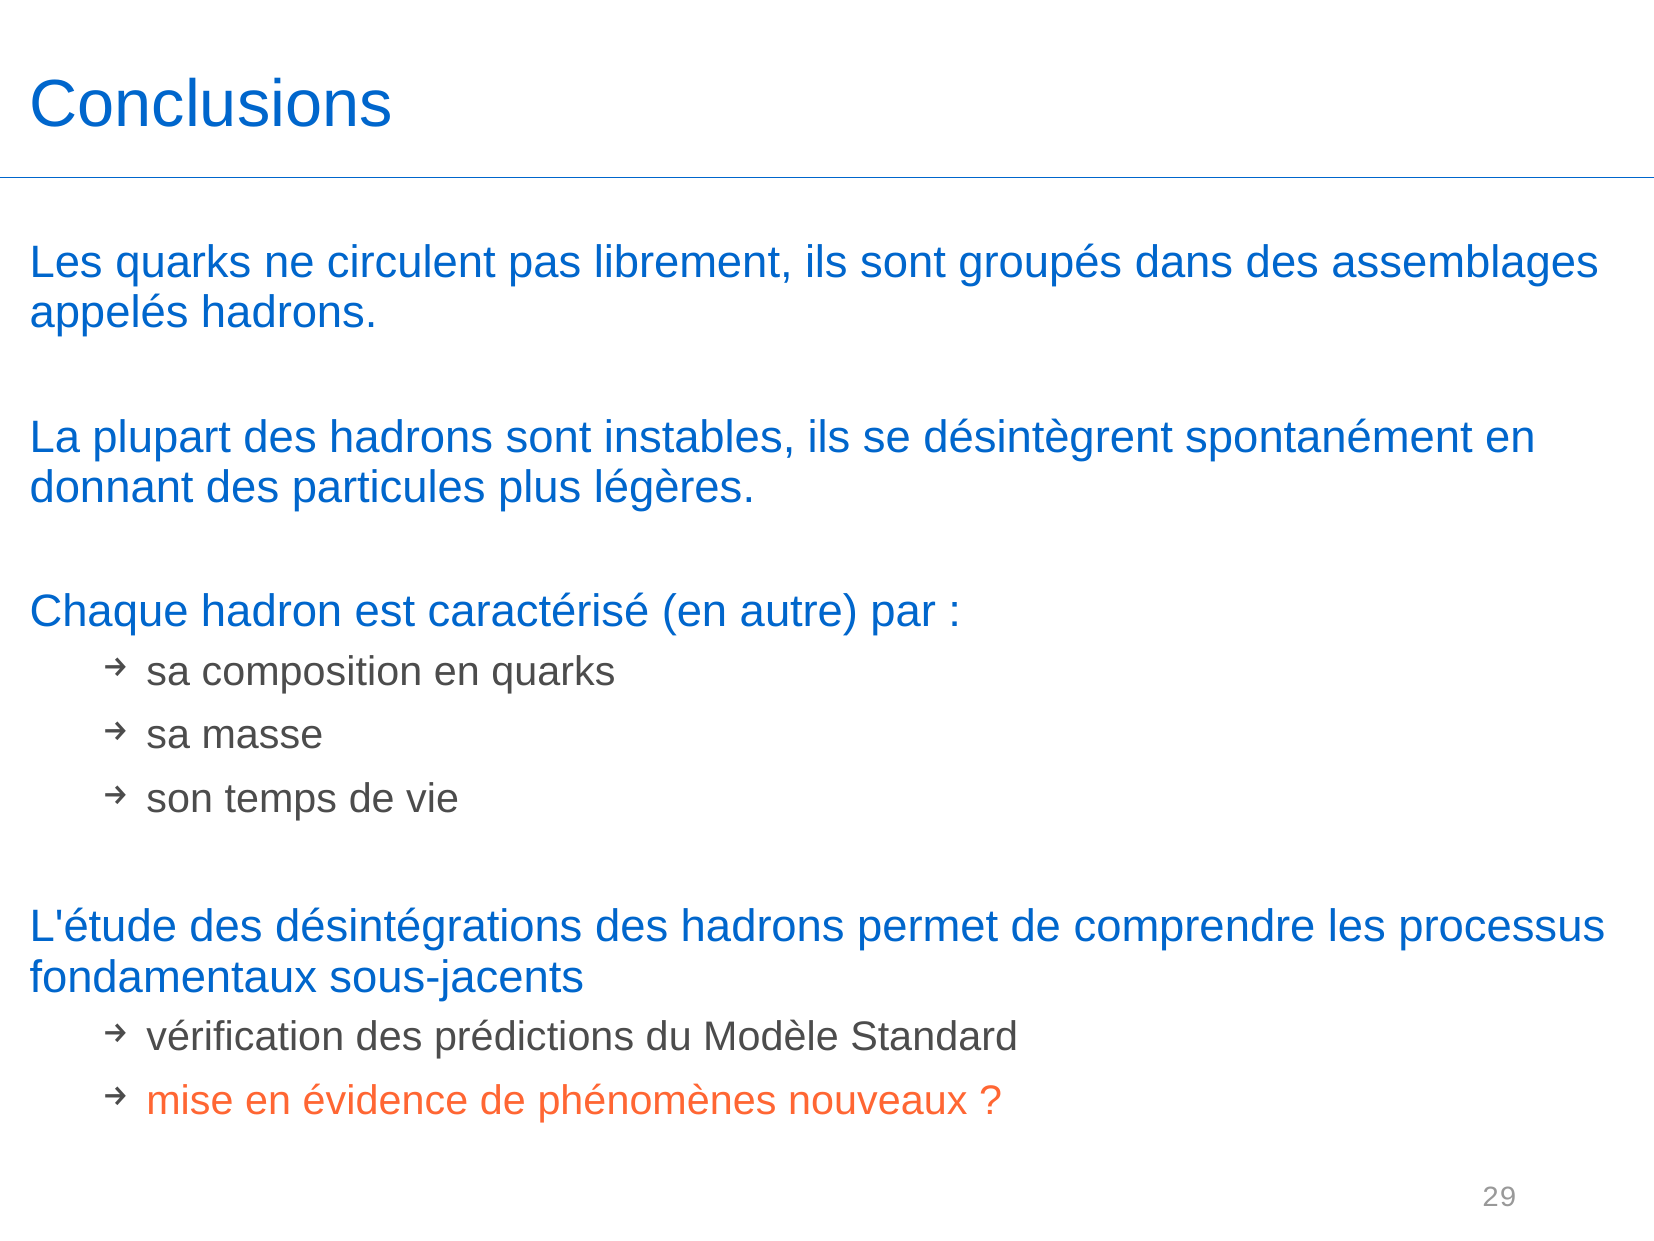

# Conclusions
Les quarks ne circulent pas librement, ils sont groupés dans des assemblages appelés hadrons.
La plupart des hadrons sont instables, ils se désintègrent spontanément en donnant des particules plus légères.
Chaque hadron est caractérisé (en autre) par :
sa composition en quarks
sa masse
son temps de vie
L'étude des désintégrations des hadrons permet de comprendre les processus fondamentaux sous-jacents
vérification des prédictions du Modèle Standard
mise en évidence de phénomènes nouveaux ?
29